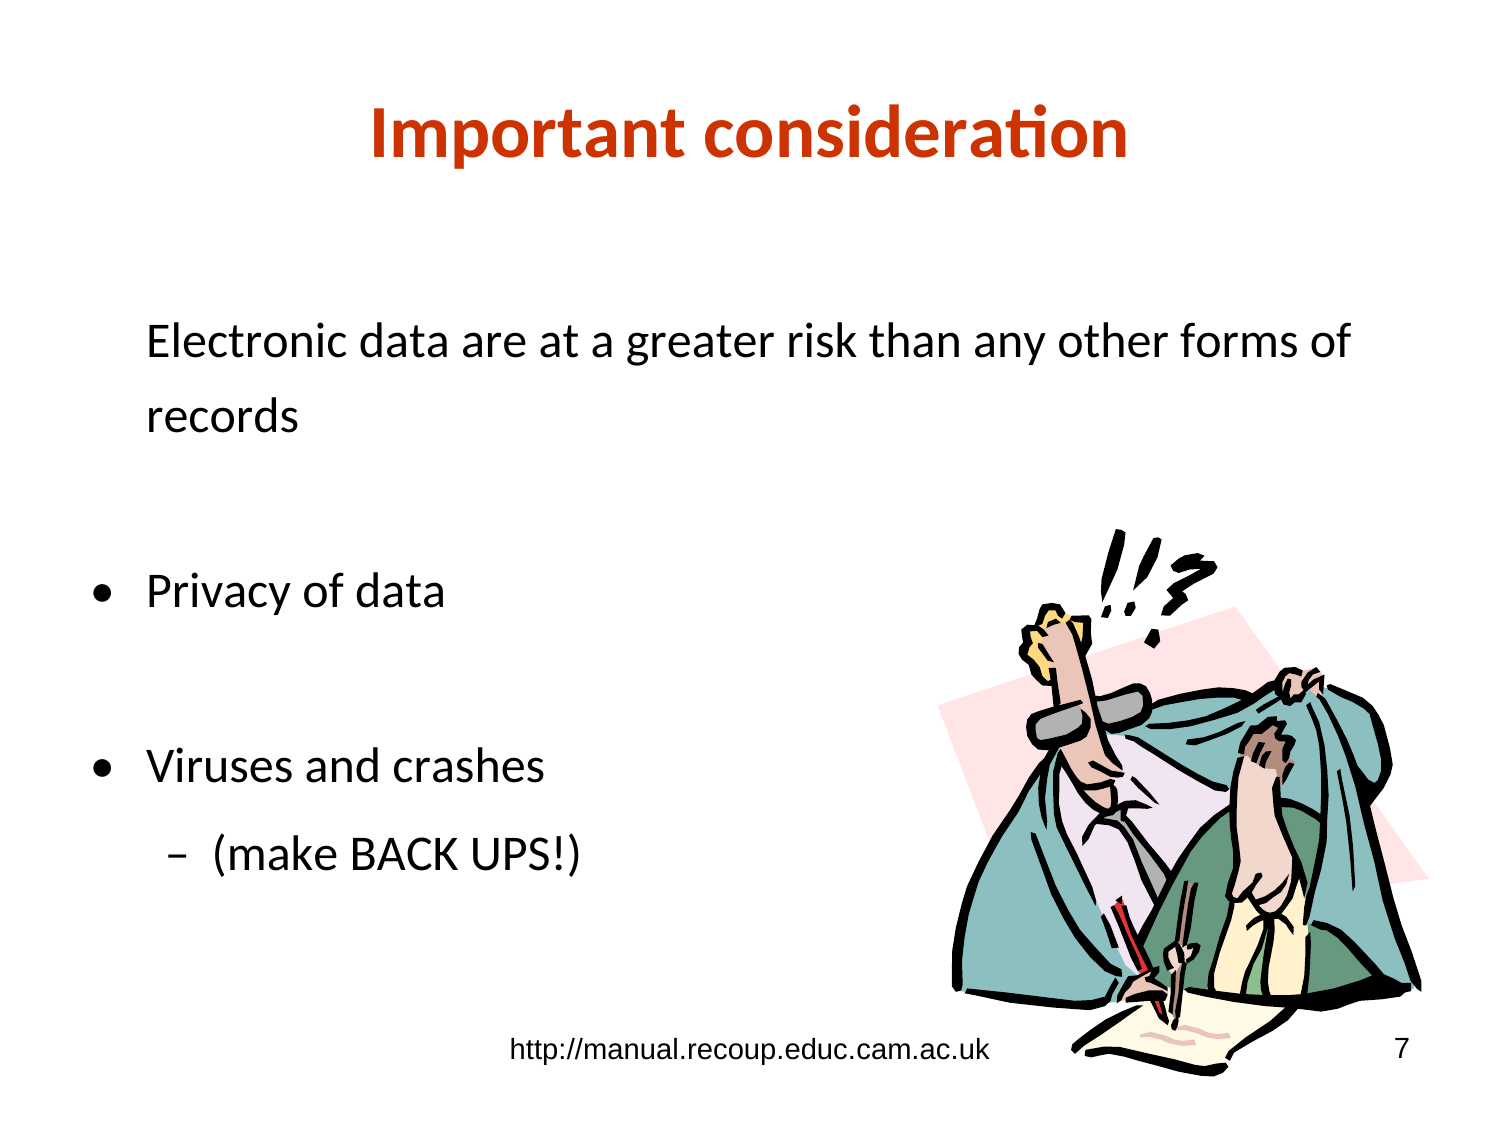

# Important consideration
	Electronic data are at a greater risk than any other forms of records
Privacy of data
Viruses and crashes
(make BACK UPS!)
7
http://manual.recoup.educ.cam.ac.uk